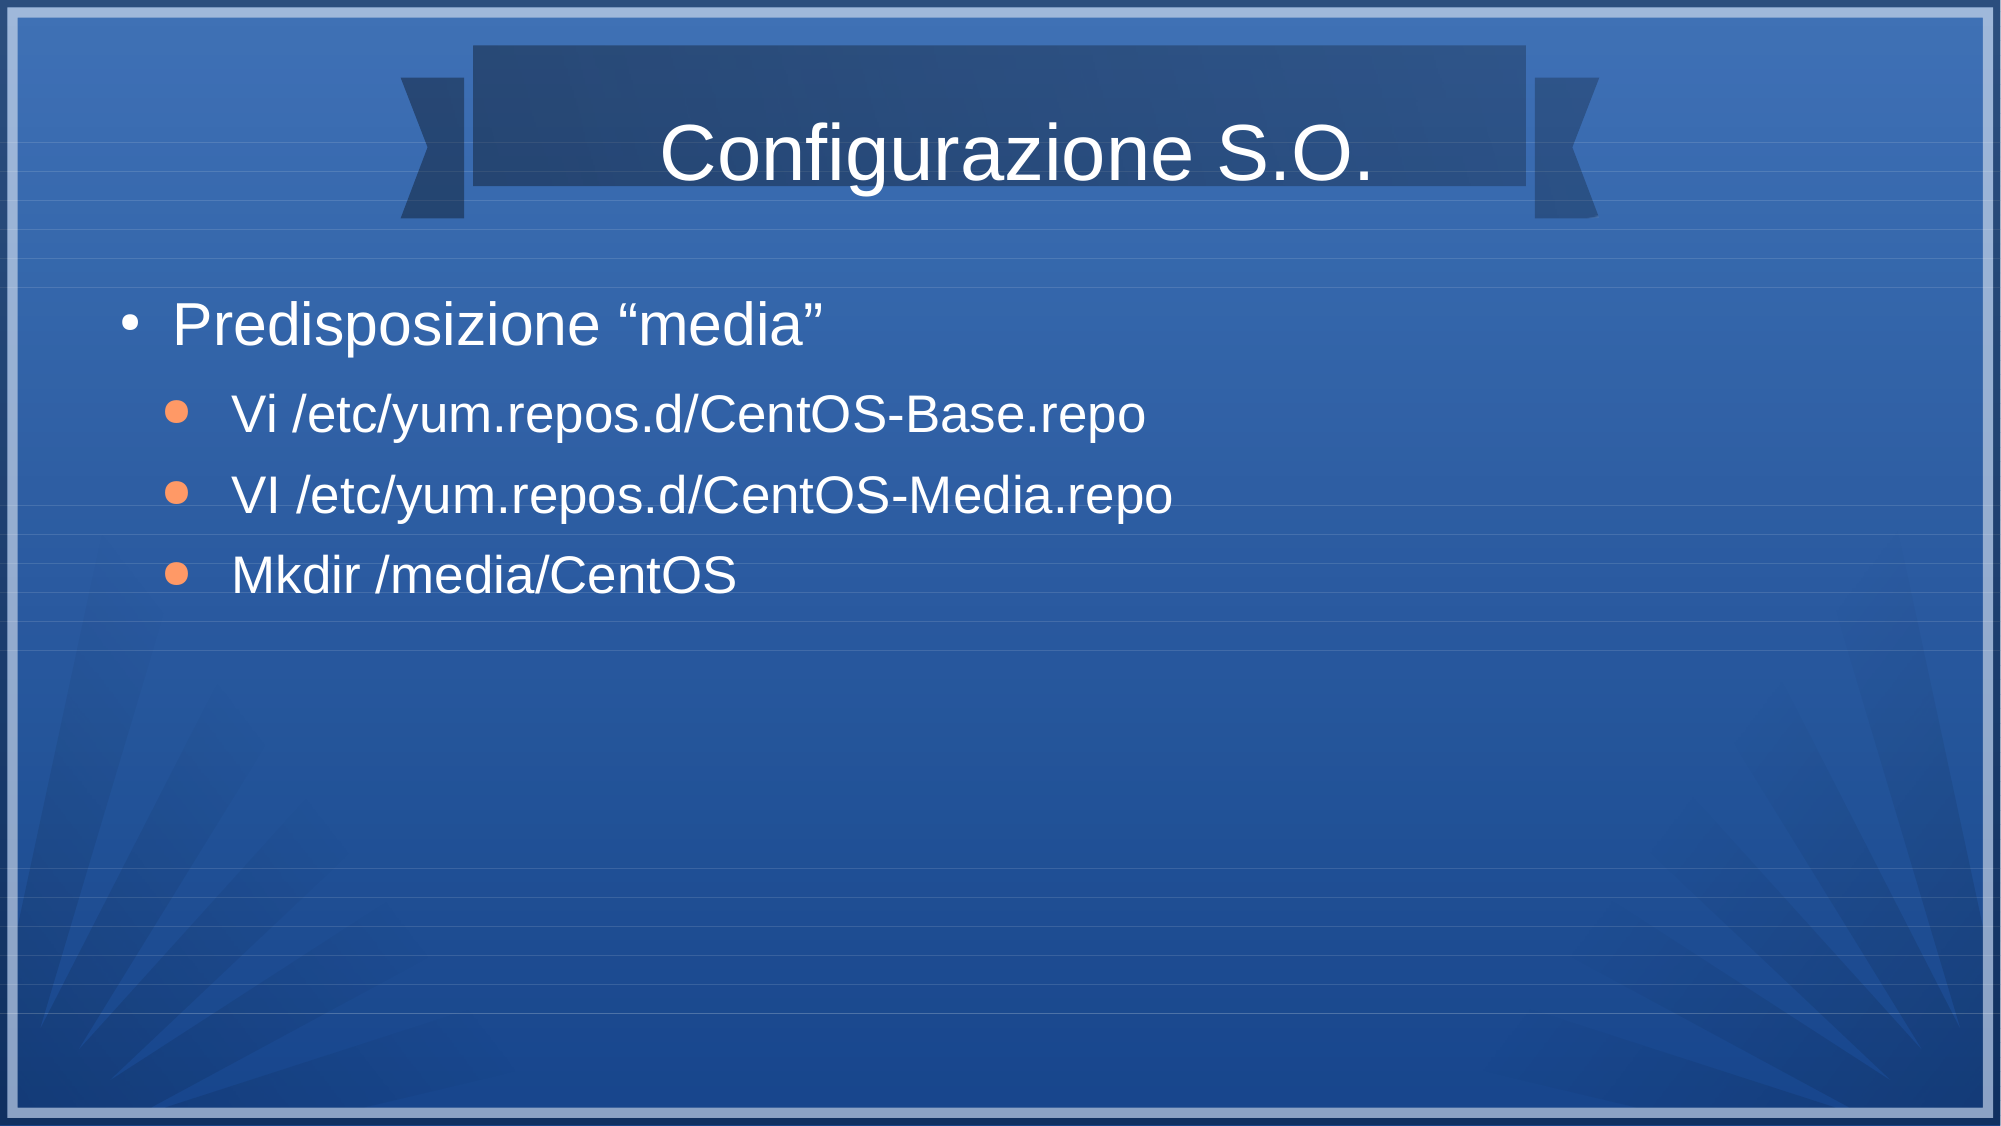

# Configurazione S.O.
Predisposizione “media”
Vi /etc/yum.repos.d/CentOS-Base.repo
VI /etc/yum.repos.d/CentOS-Media.repo
Mkdir /media/CentOS